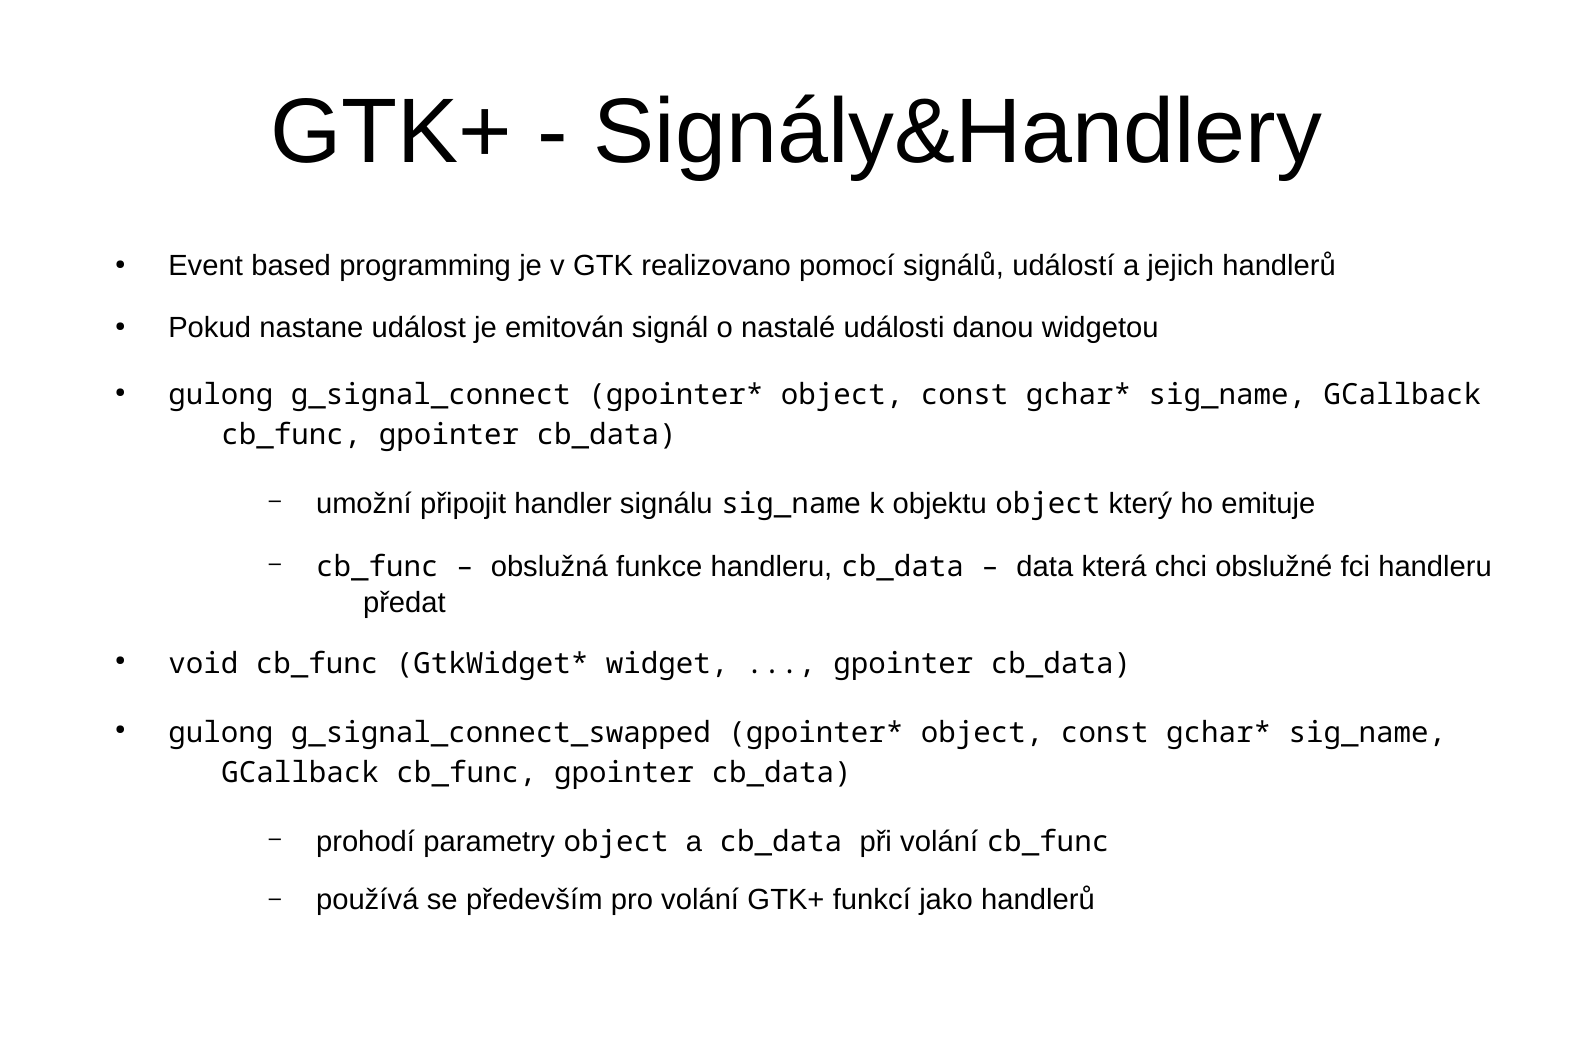

# GTK+ - Signály&Handlery
Event based programming je v GTK realizovano pomocí signálů, událostí a jejich handlerů
Pokud nastane událost je emitován signál o nastalé události danou widgetou
gulong g_signal_connect (gpointer* object, const gchar* sig_name, GCallback cb_func, gpointer cb_data)
umožní připojit handler signálu sig_name k objektu object který ho emituje
cb_func – obslužná funkce handleru, cb_data – data která chci obslužné fci handleru předat
void cb_func (GtkWidget* widget, ..., gpointer cb_data)
gulong g_signal_connect_swapped (gpointer* object, const gchar* sig_name, GCallback cb_func, gpointer cb_data)
prohodí parametry object a cb_data při volání cb_func
používá se především pro volání GTK+ funkcí jako handlerů